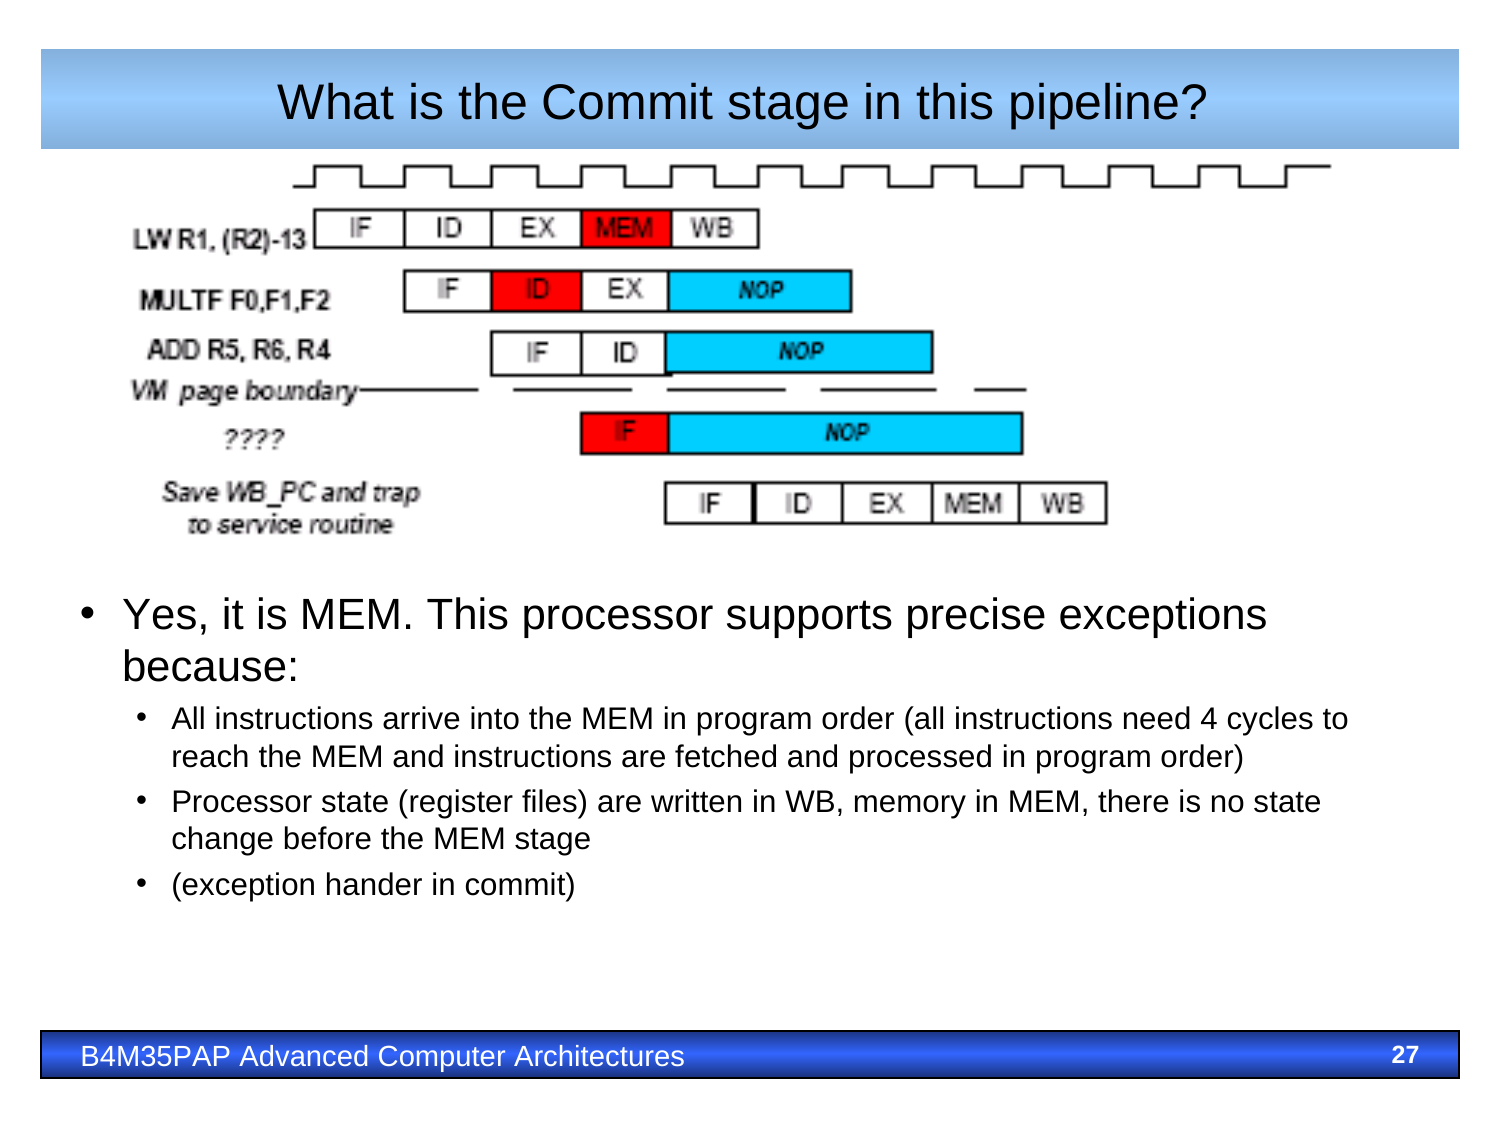

# What is the Commit stage in this pipeline?
Yes, it is MEM. This processor supports precise exceptions because:
All instructions arrive into the MEM in program order (all instructions need 4 cycles to reach the MEM and instructions are fetched and processed in program order)
Processor state (register files) are written in WB, memory in MEM, there is no state change before the MEM stage
(exception hander in commit)